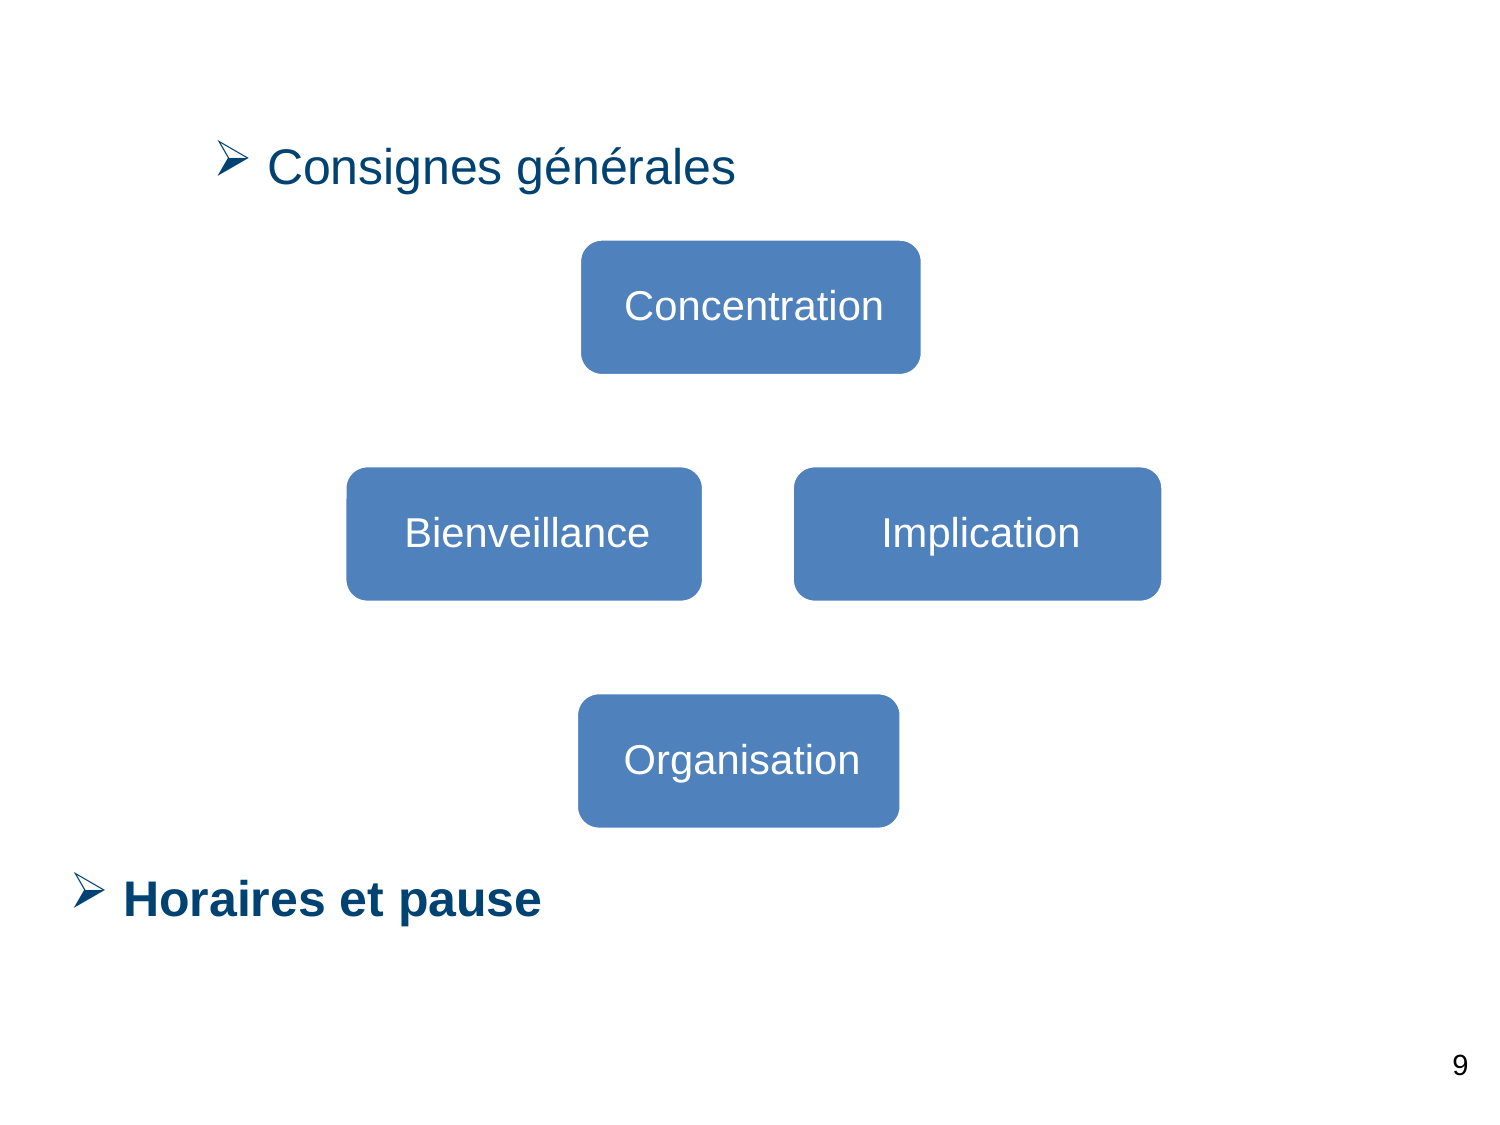

Consignes générales
Concentration
Bienveillance
Implication
Organisation
 Horaires et pause